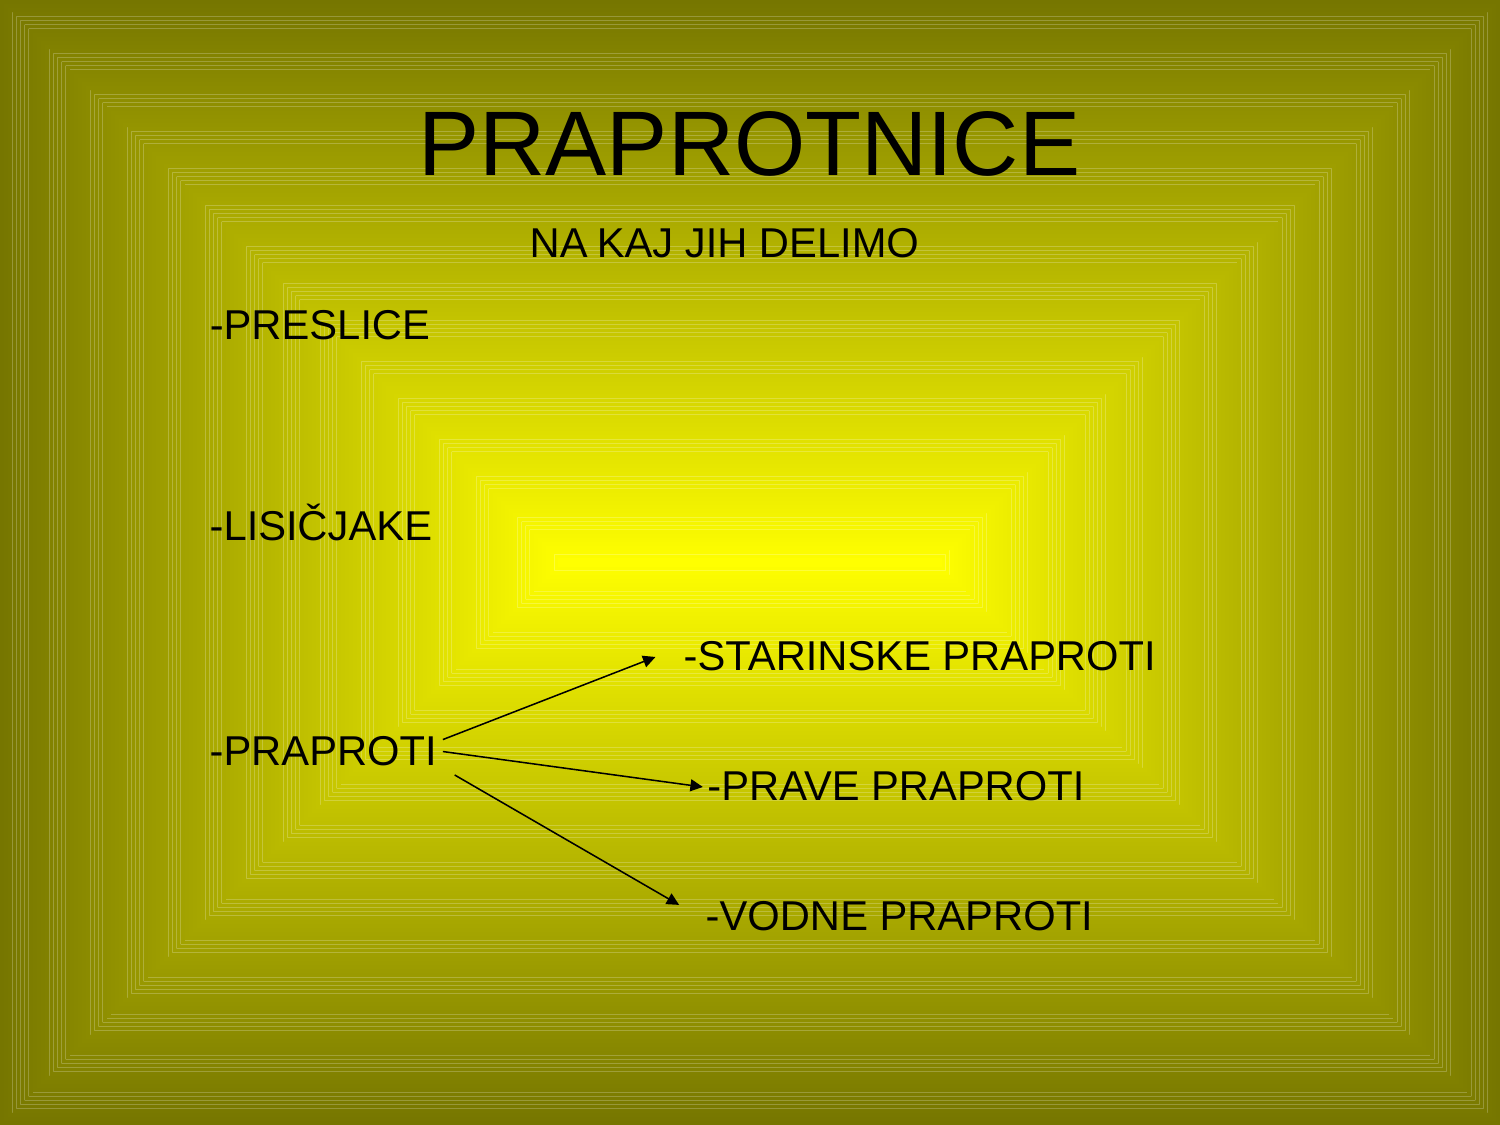

# PRAPROTNICE
NA KAJ JIH DELIMO
-PRESLICE
-LISIČJAKE
-STARINSKE PRAPROTI
-PRAPROTI
-PRAVE PRAPROTI
-VODNE PRAPROTI